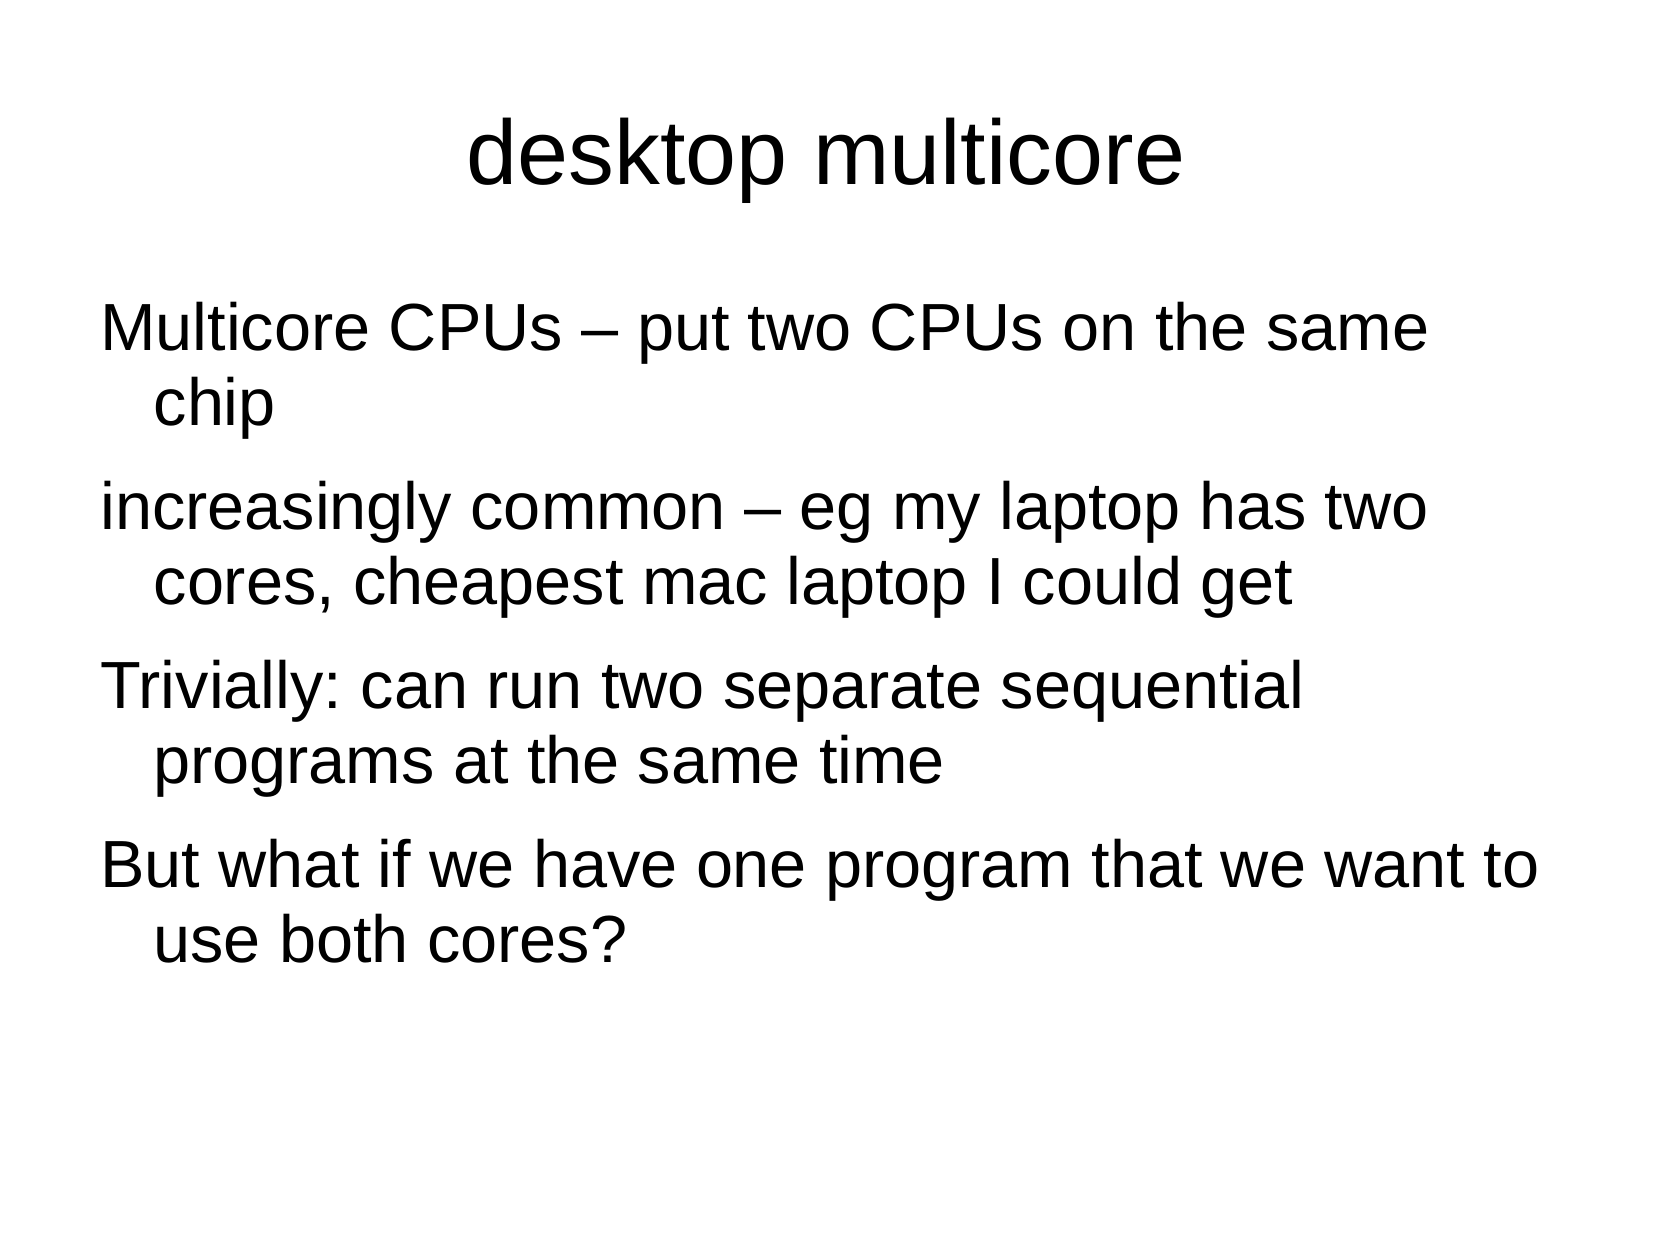

# desktop multicore
Multicore CPUs – put two CPUs on the same chip
increasingly common – eg my laptop has two cores, cheapest mac laptop I could get
Trivially: can run two separate sequential programs at the same time
But what if we have one program that we want to use both cores?